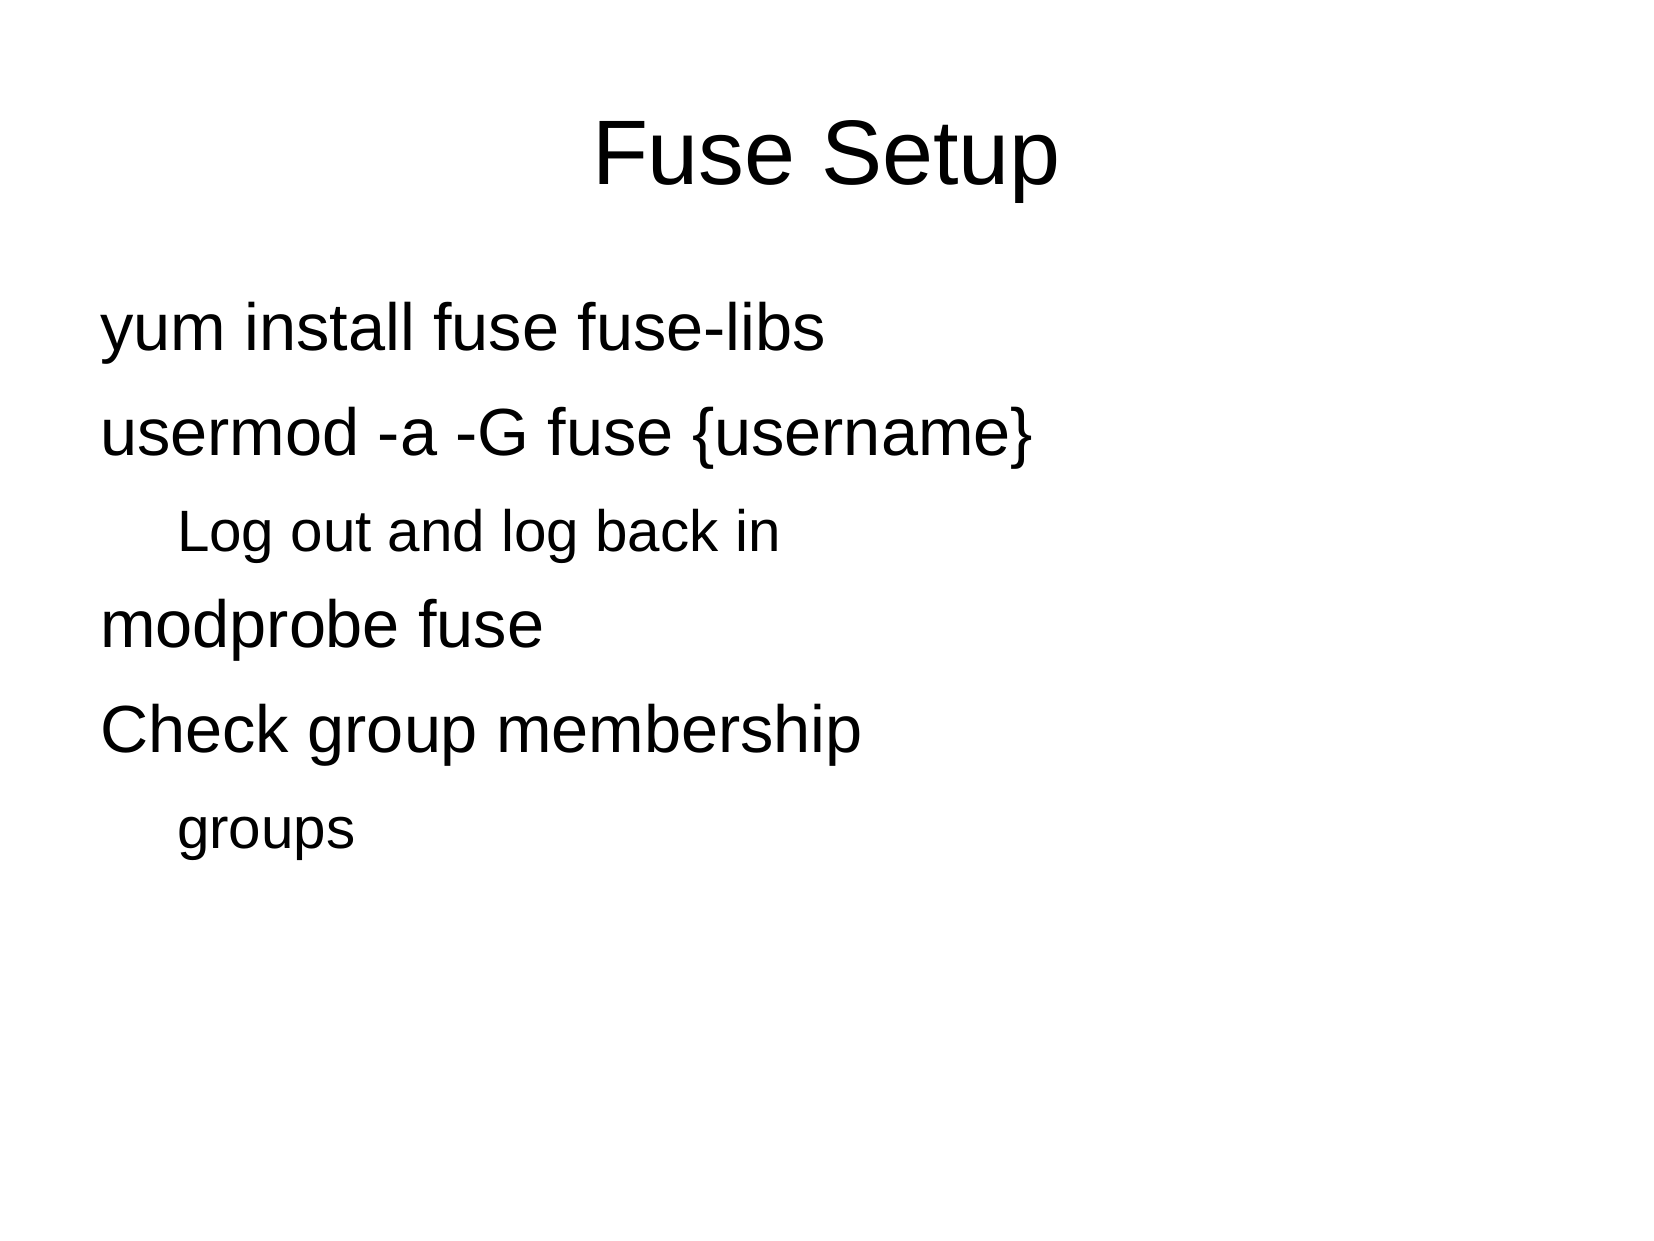

# Fuse Setup
yum install fuse fuse-libs
usermod -a -G fuse {username}
Log out and log back in
modprobe fuse
Check group membership
groups